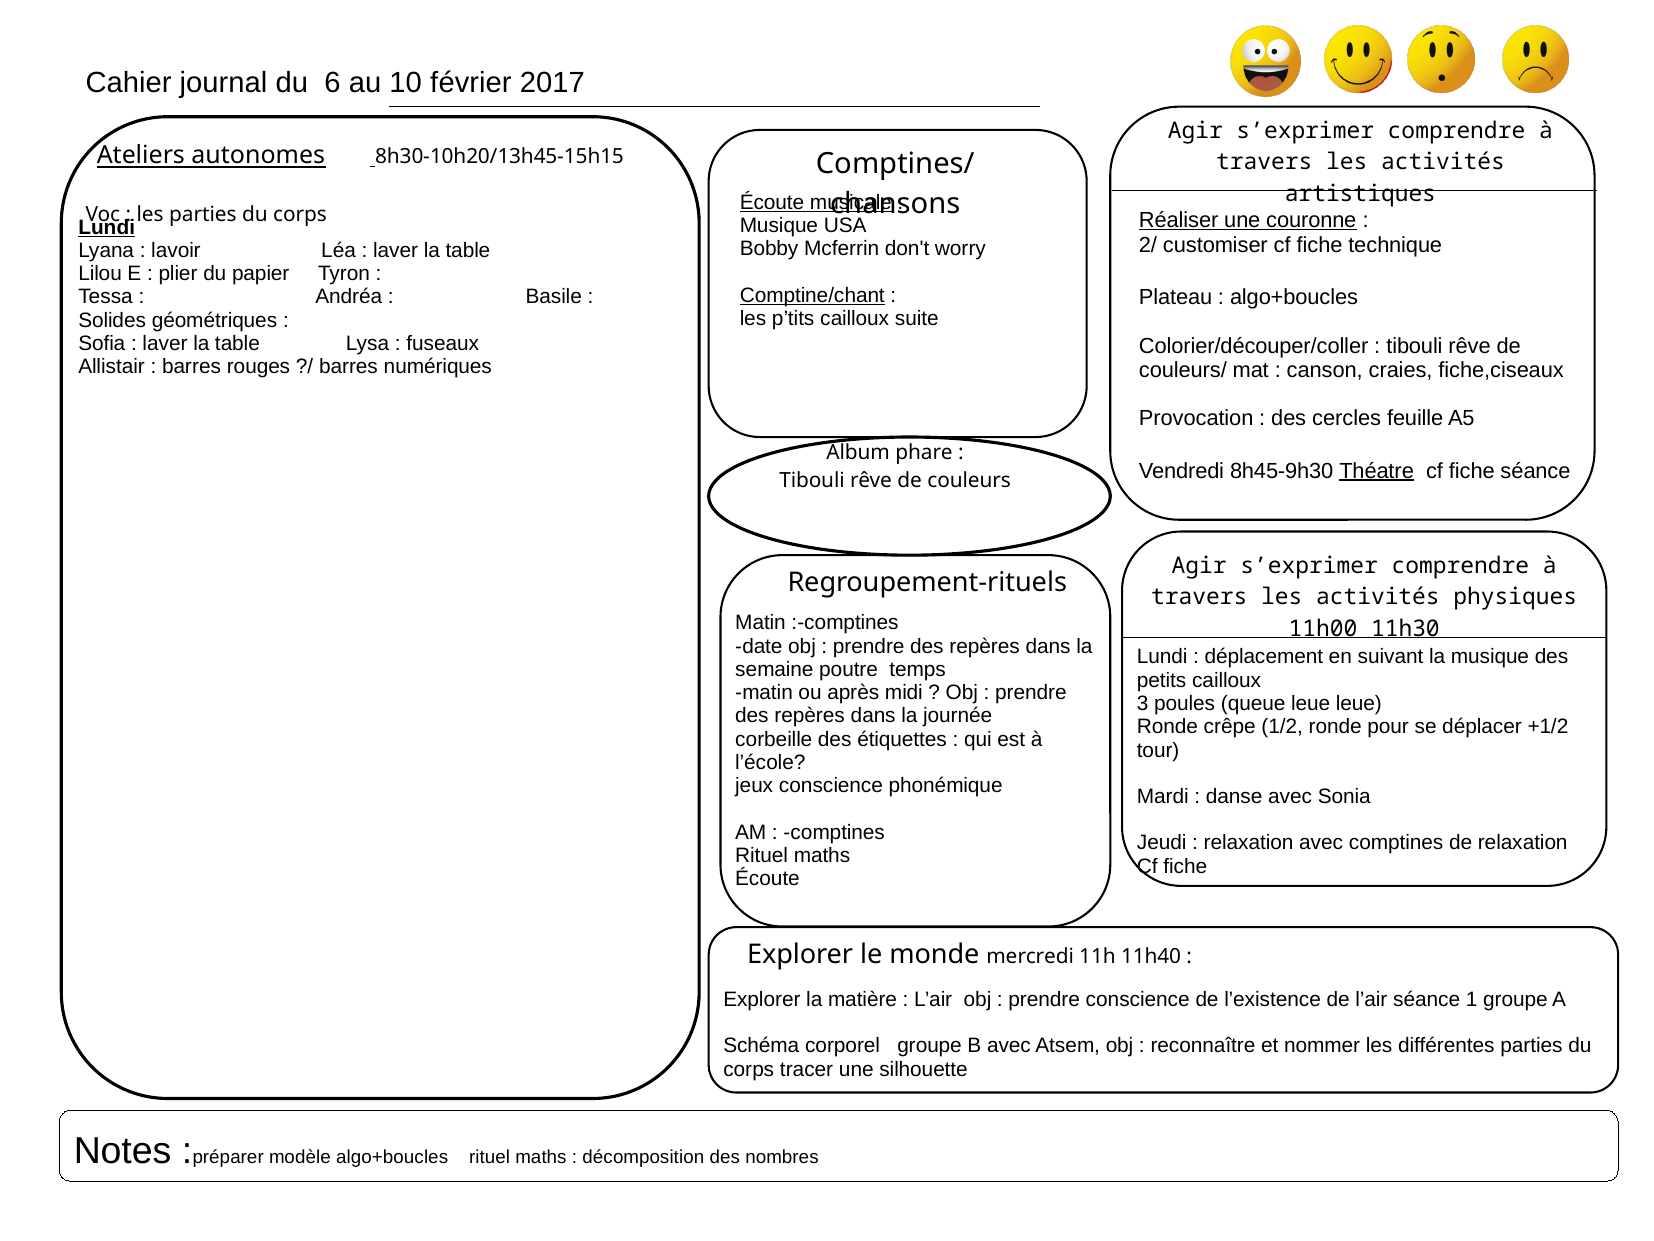

Cahier journal du 6 au 10 février 2017
Agir s’exprimer comprendre à travers les activités artistiques
Ateliers autonomes 8h30-10h20/13h45-15h15
Voc : les parties du corps
Comptines/chansons
Écoute musicale :
Musique USA
Bobby Mcferrin don't worry
Comptine/chant :
les p’tits cailloux suite
Réaliser une couronne :
2/ customiser cf fiche technique
Plateau : algo+boucles
Colorier/découper/coller : tibouli rêve de couleurs/ mat : canson, craies, fiche,ciseaux
Provocation : des cercles feuille A5
Vendredi 8h45-9h30 Théatre  cf fiche séance
Lundi
Lyana : lavoir Léa : laver la table
Lilou E : plier du papier Tyron :
Tessa : Andréa : Basile :
Solides géométriques :
Sofia : laver la table Lysa : fuseaux
Allistair : barres rouges ?/ barres numériques
Album phare :
Tibouli rêve de couleurs
Agir s’exprimer comprendre à travers les activités physiques
11h00 11h30
Regroupement-rituels
Matin :-comptines
-date obj : prendre des repères dans la semaine poutre temps
-matin ou après midi ? Obj : prendre des repères dans la journée
corbeille des étiquettes : qui est à l’école?
jeux conscience phonémique
AM : -comptines
Rituel maths
Écoute
Lundi : déplacement en suivant la musique des petits cailloux
3 poules (queue leue leue)
Ronde crêpe (1/2, ronde pour se déplacer +1/2 tour)
Mardi : danse avec Sonia
Jeudi : relaxation avec comptines de relaxation
Cf fiche
Explorer le monde mercredi 11h 11h40 :
Explorer la matière : L’air obj : prendre conscience de l’existence de l’air séance 1 groupe A
Schéma corporel groupe B avec Atsem, obj : reconnaître et nommer les différentes parties du corps tracer une silhouette
Notes :préparer modèle algo+boucles rituel maths : décomposition des nombres